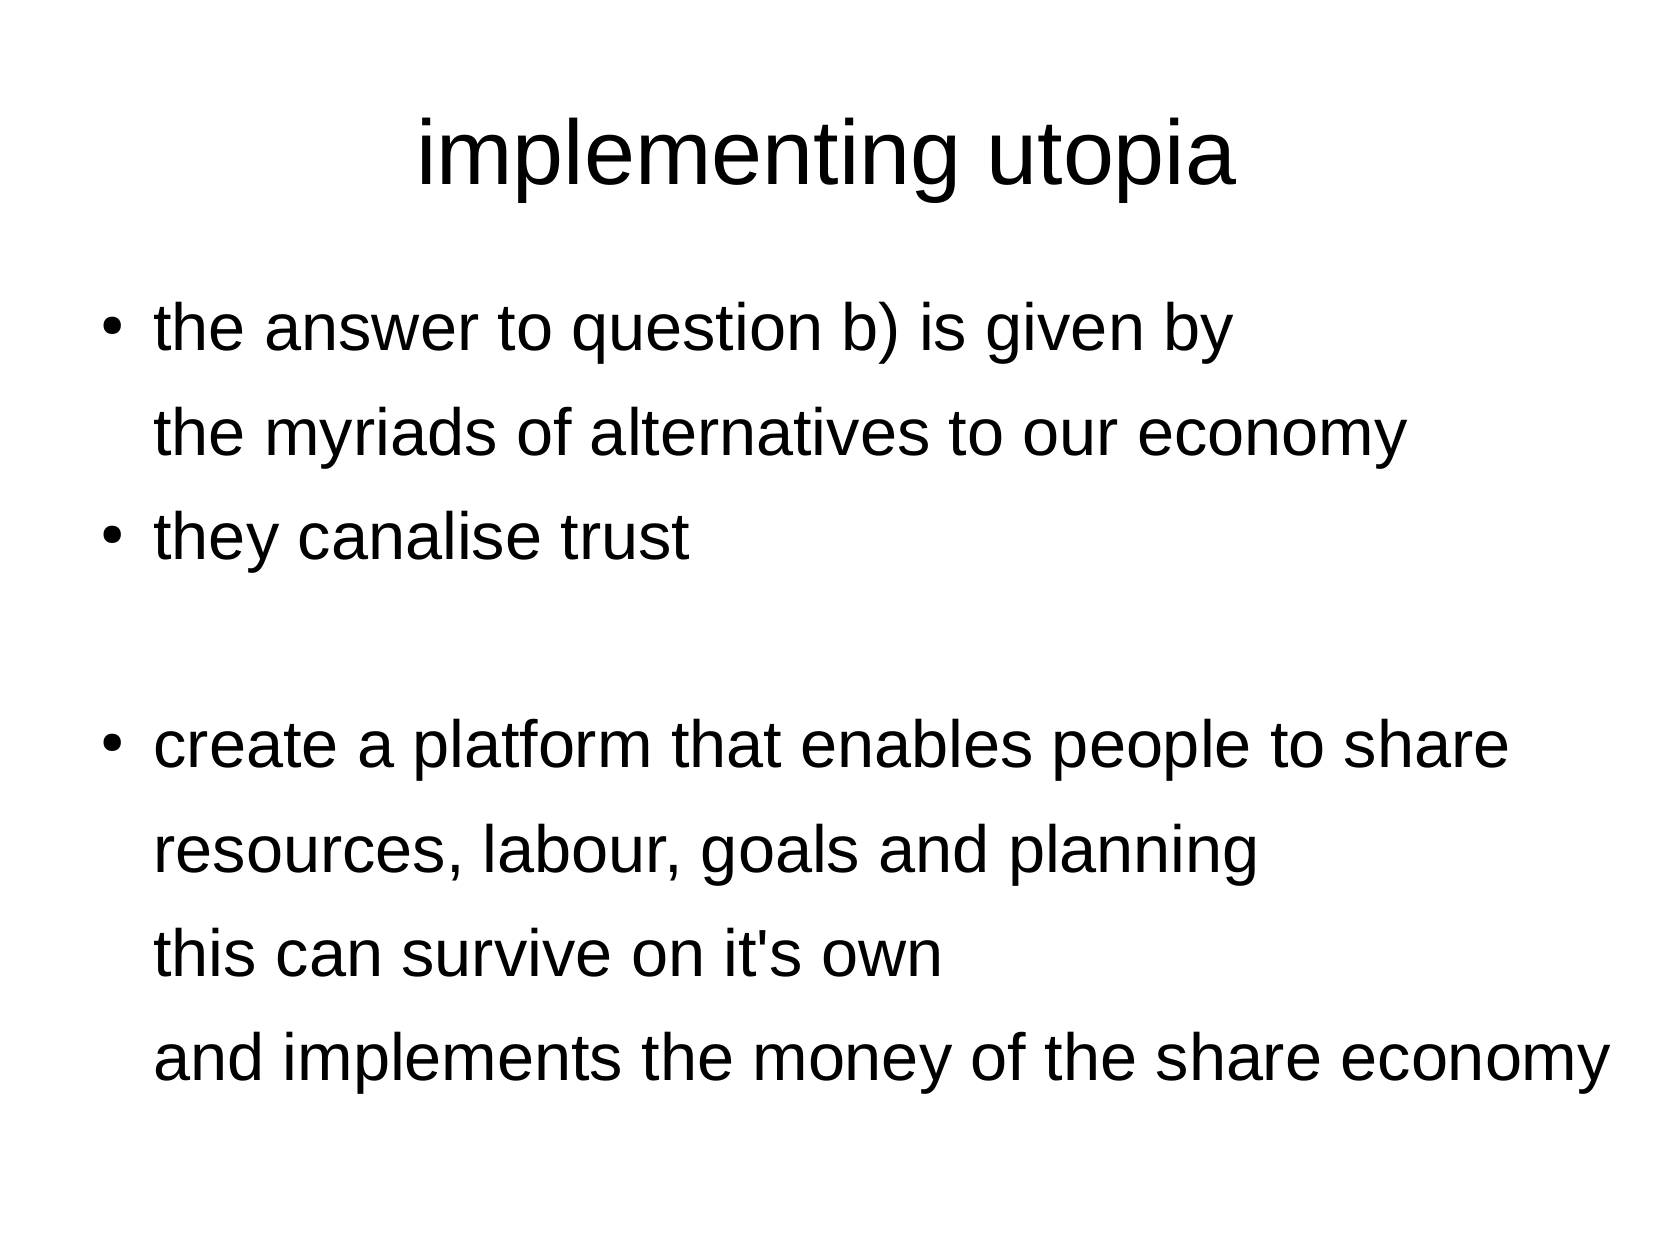

# implementing utopia
the answer to question b) is given by
the myriads of alternatives to our economy
they canalise trust
create a platform that enables people to share
resources, labour, goals and planning
this can survive on it's own
and implements the money of the share economy